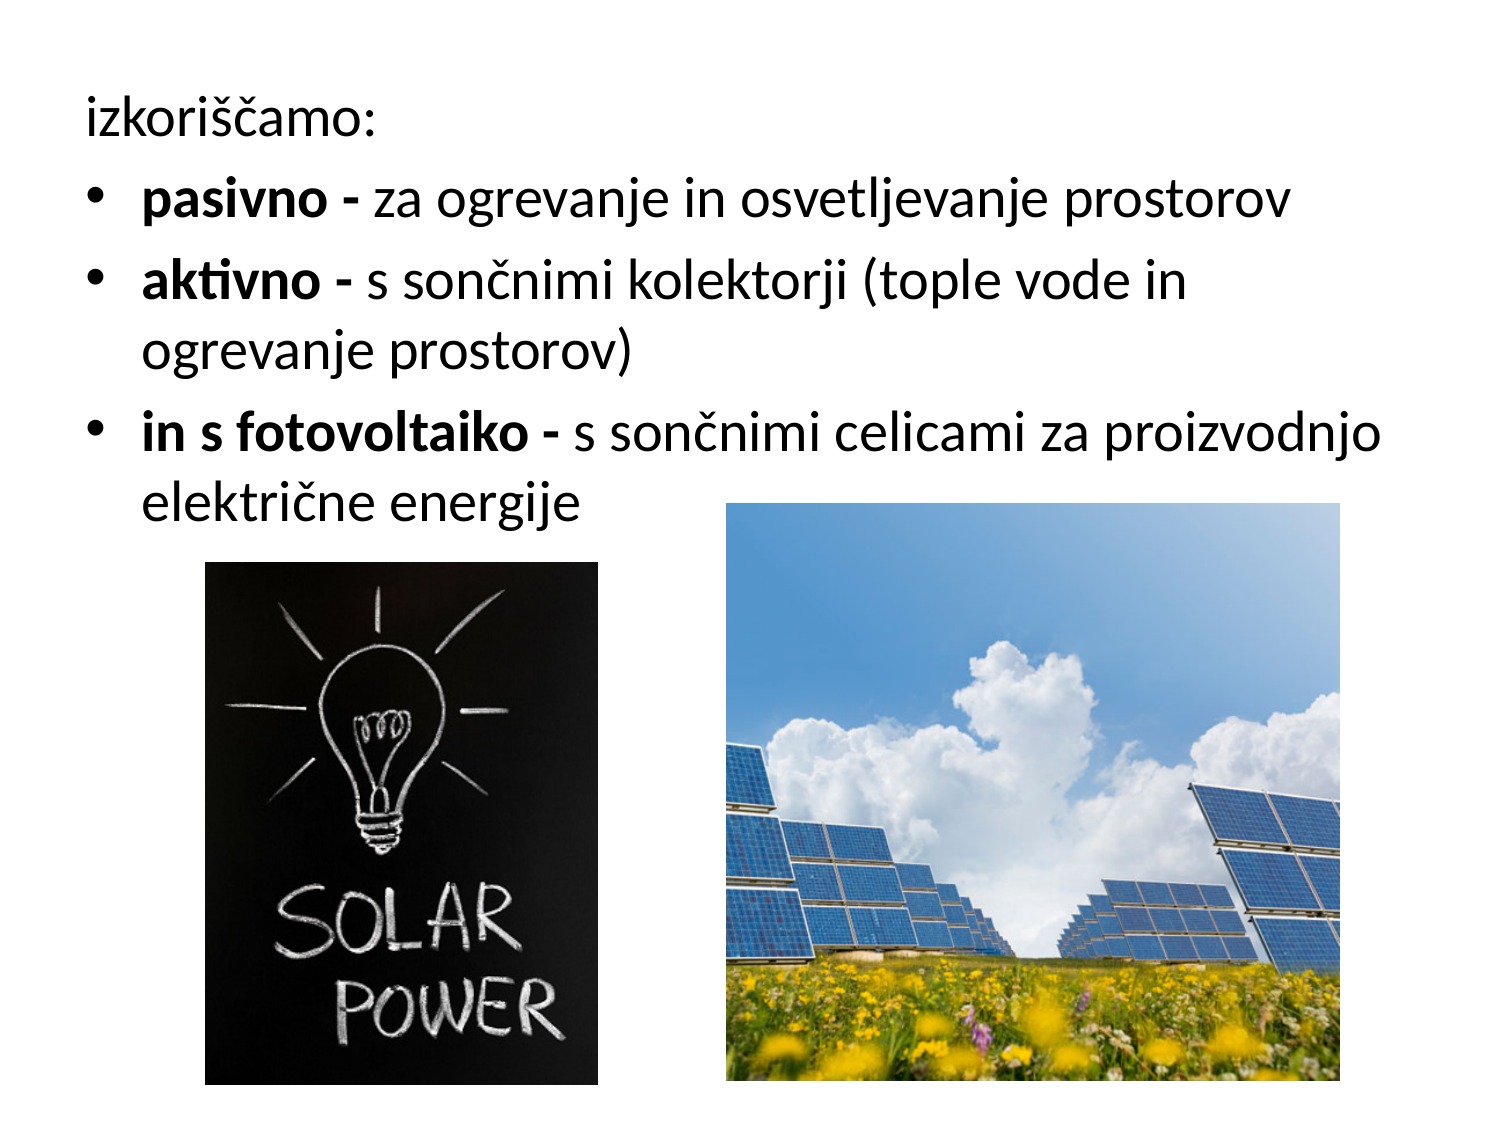

# izkoriščamo:
pasivno - za ogrevanje in osvetljevanje prostorov
aktivno - s sončnimi kolektorji (tople vode in ogrevanje prostorov)
in s fotovoltaiko - s sončnimi celicami za proizvodnjo električne energije